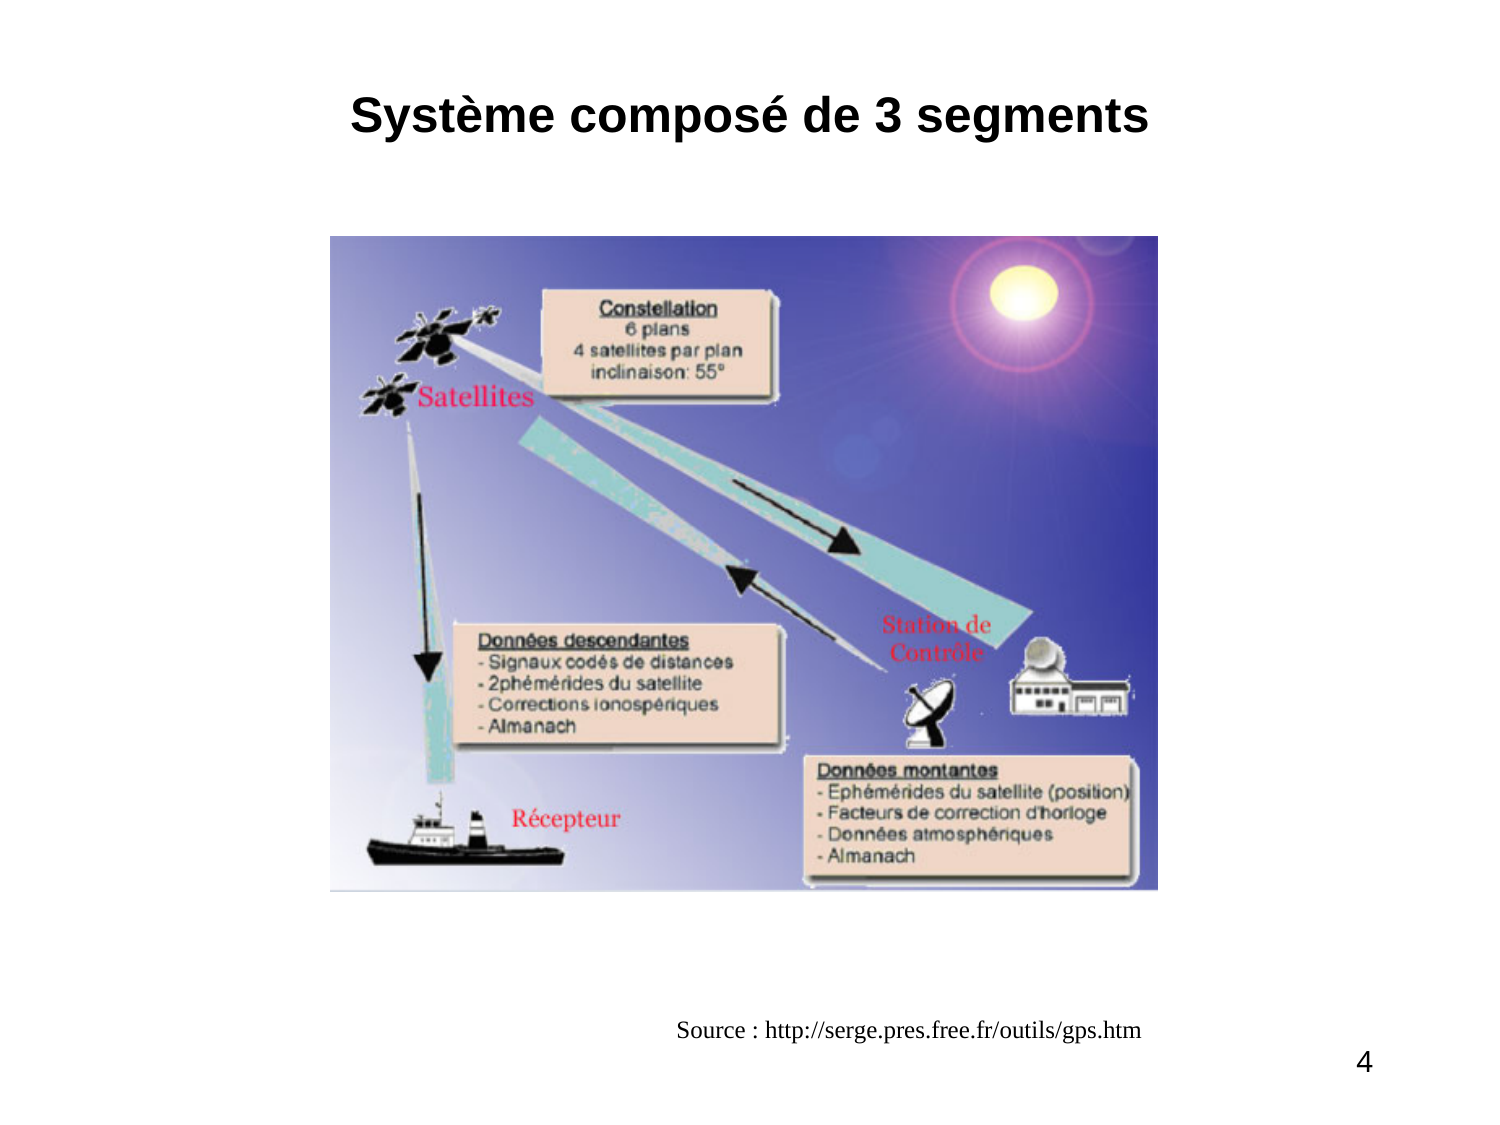

# Système composé de 3 segments
Source : http://serge.pres.free.fr/outils/gps.htm
4